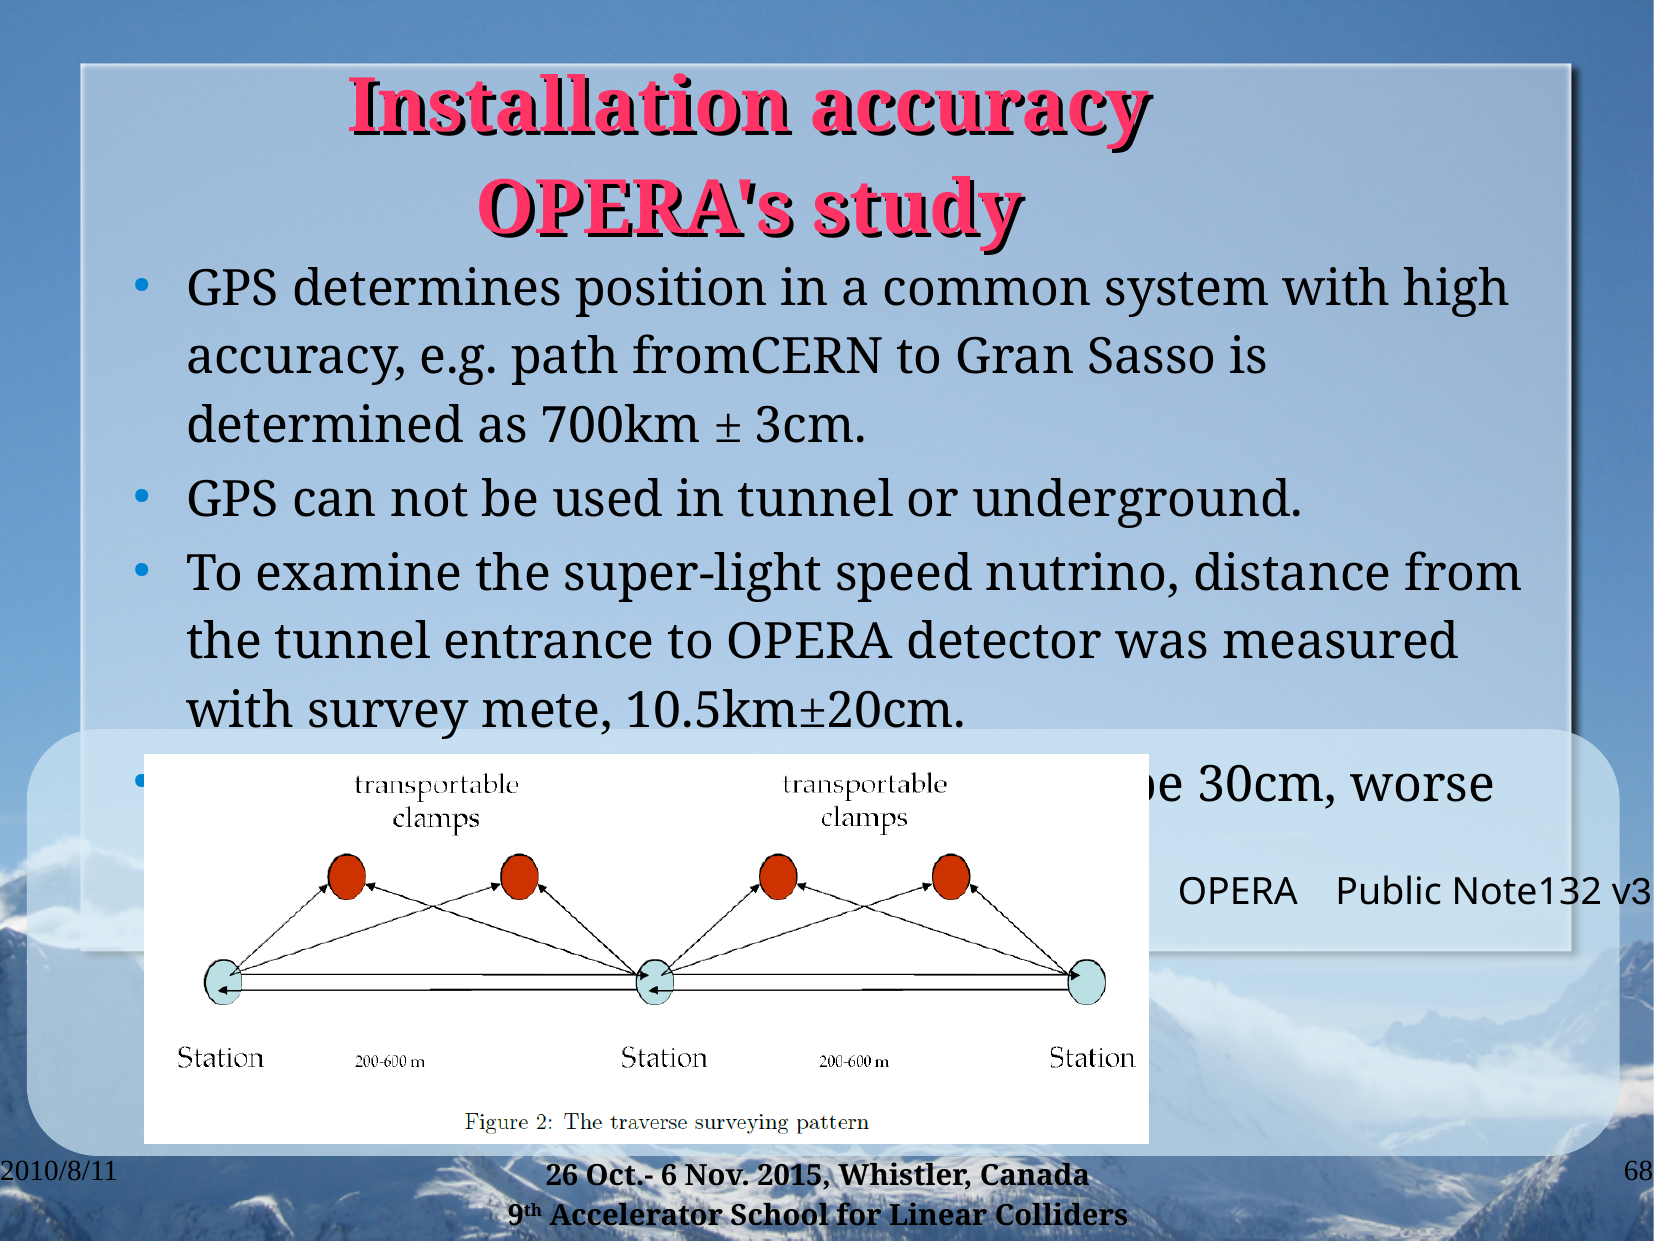

# Installation accuracy OPERA's study
GPS determines position in a common system with high accuracy, e.g. path fromCERN to Gran Sasso is determined as 700km ± 3cm.
GPS can not be used in tunnel or underground.
To examine the super-light speed nutrino, distance from the tunnel entrance to OPERA detector was measured with survey mete, 10.5km±20cm.
The accuracy in 15km ILC tunnel could be 30cm, worse than 5mm.
OPERA　Public Note132 v3
2010/8/11
68